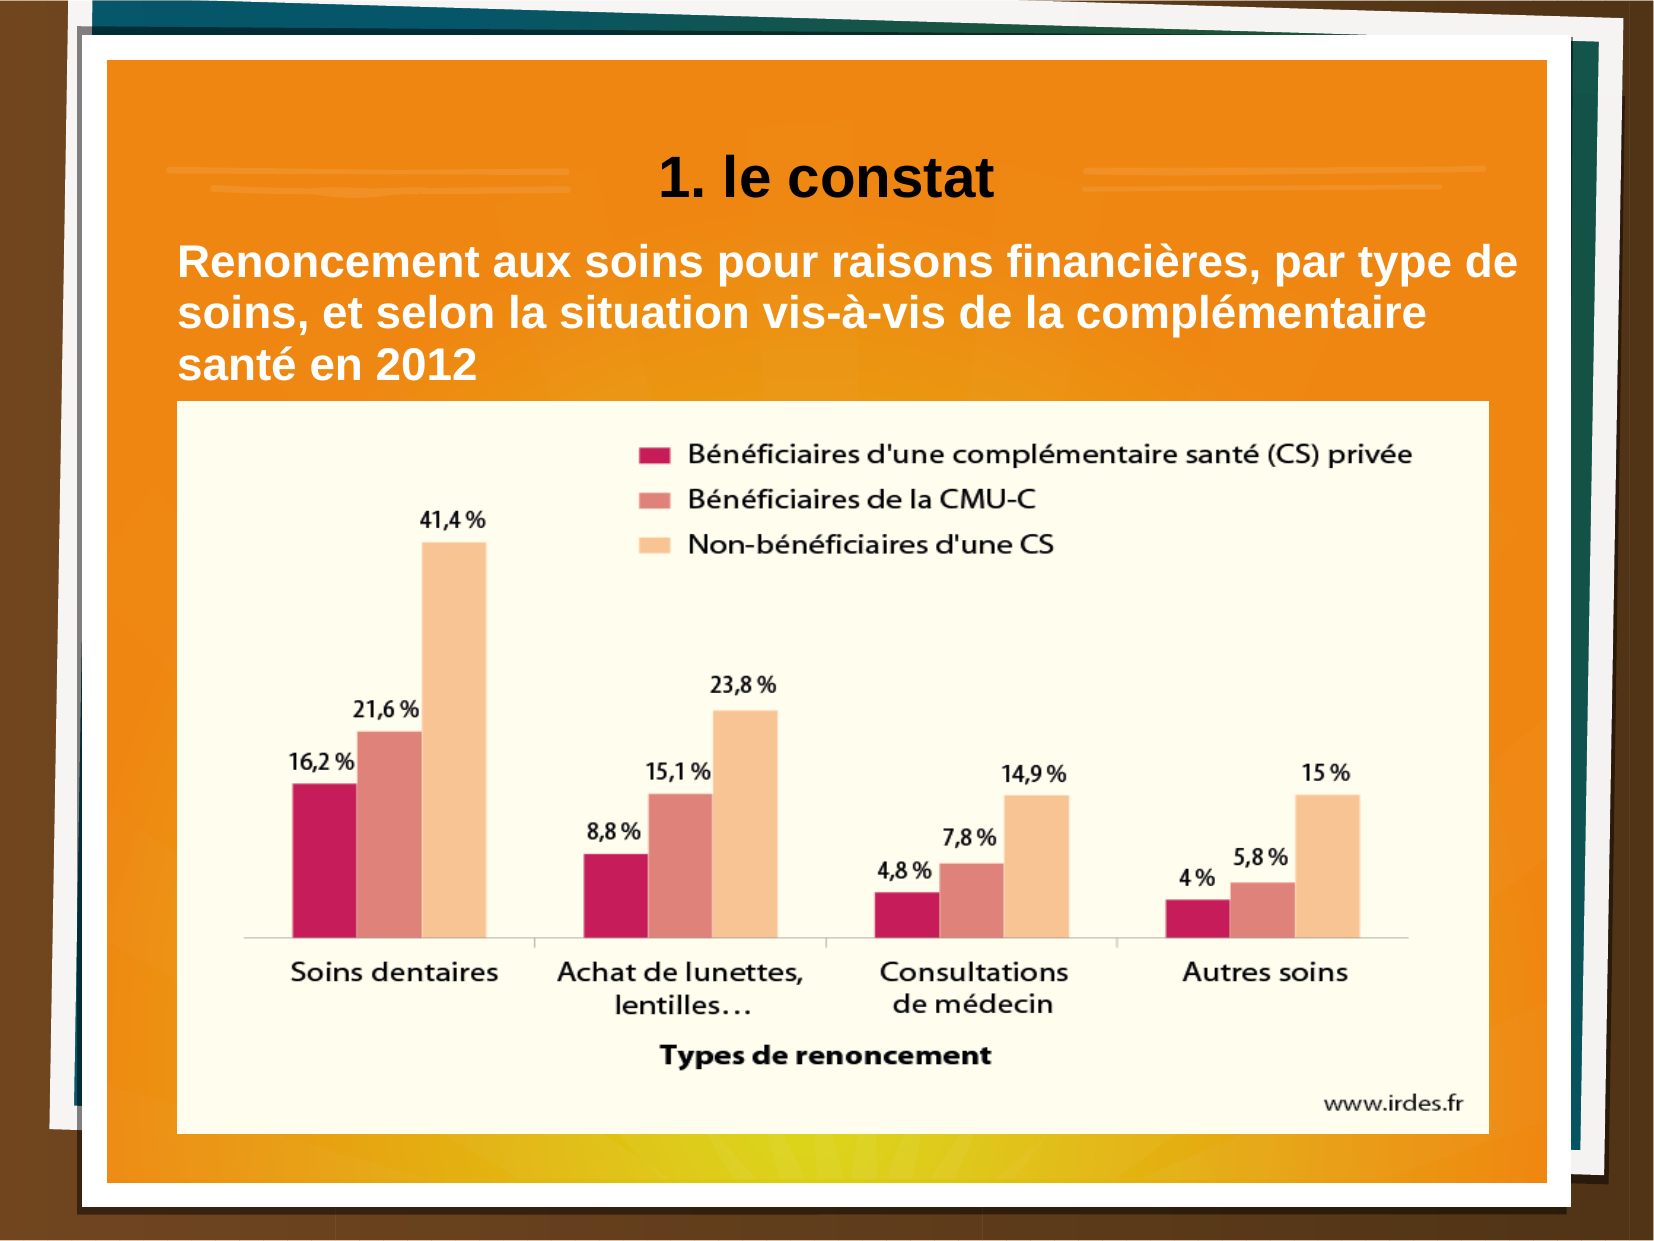

# 1. le constat
Renoncement aux soins pour raisons financières, par type de soins, et selon la situation vis-à-vis de la complémentaire santé en 2012